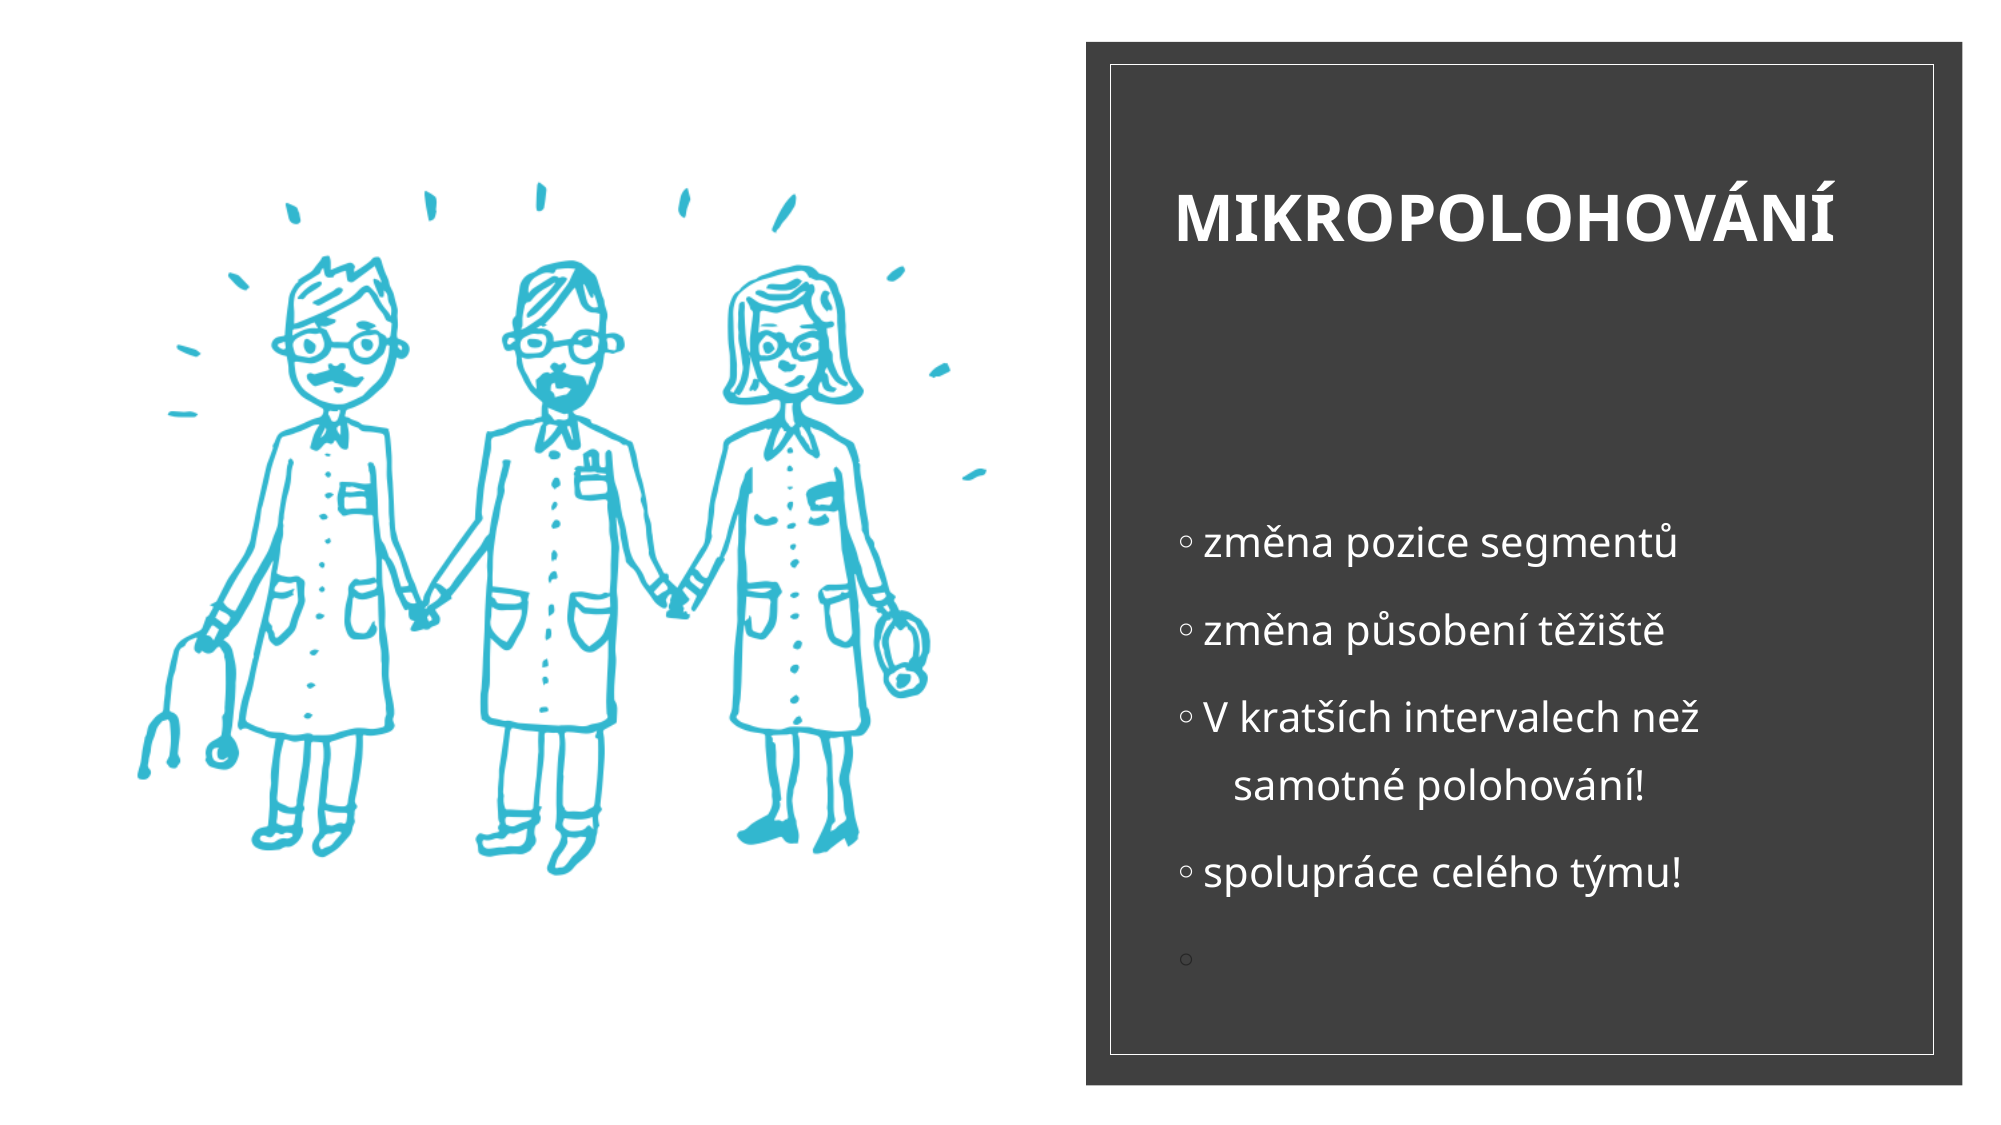

# MIKROPOLOHOVÁNÍ
změna pozice segmentů
změna působení těžiště
V kratších intervalech než samotné polohování!
spolupráce celého týmu!